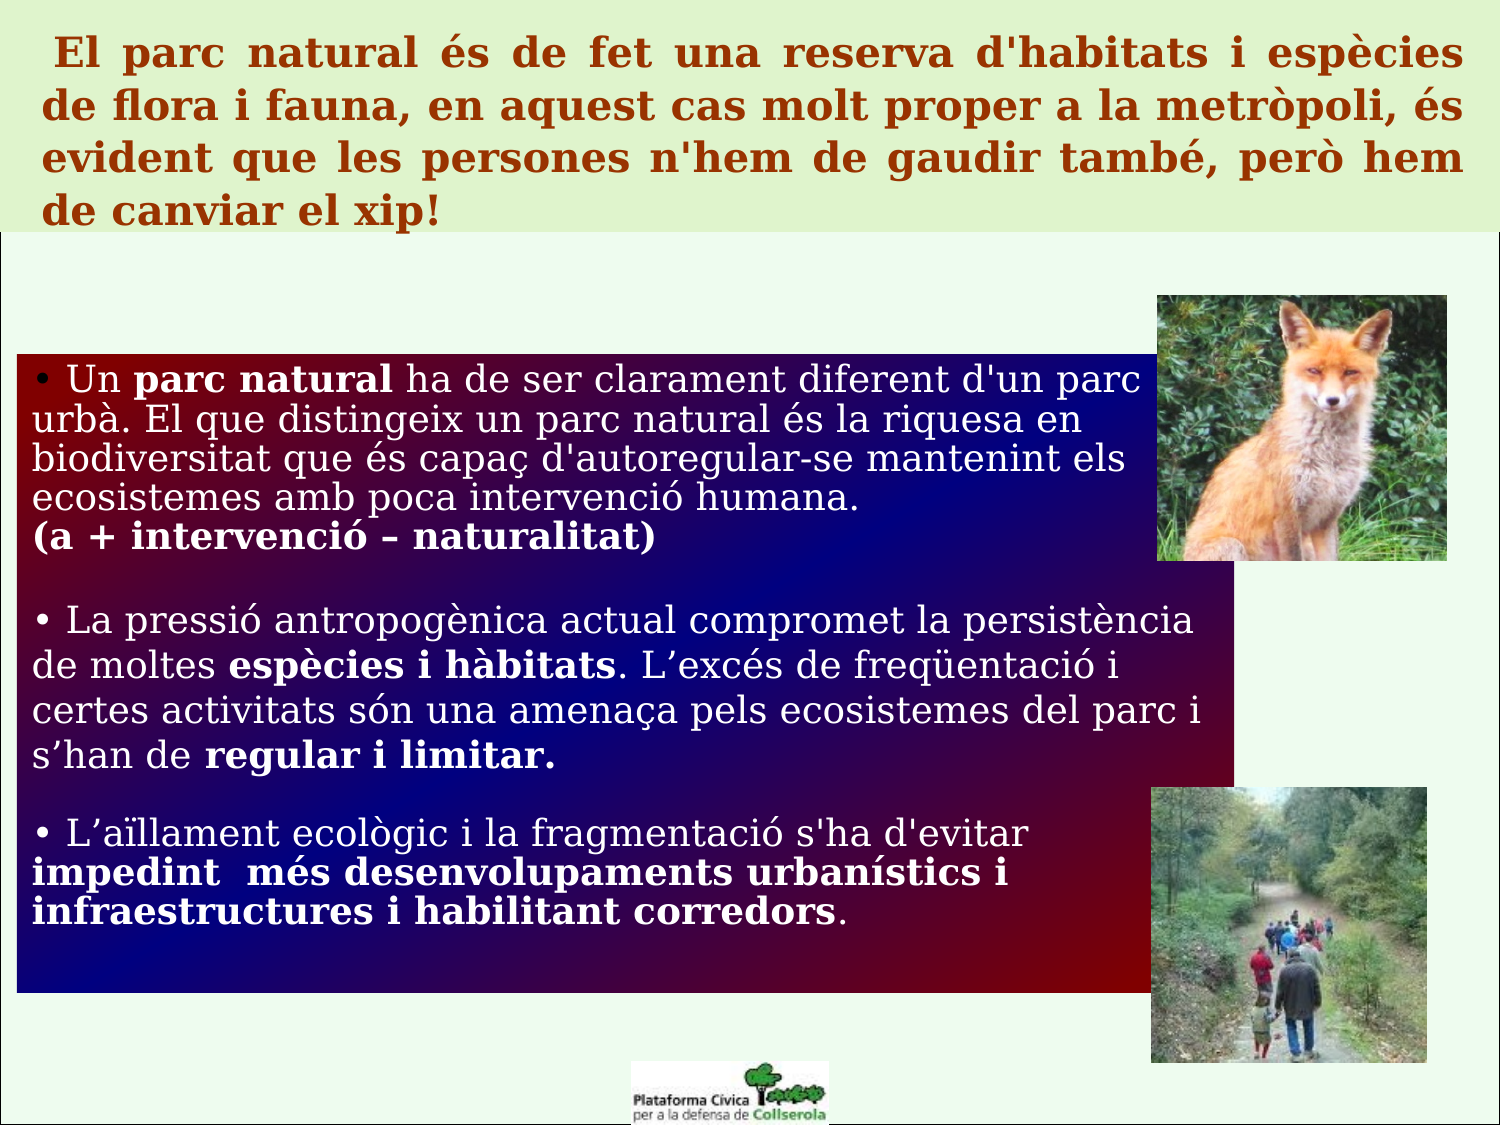

# El parc natural és de fet una reserva d'habitats i espècies de flora i fauna, en aquest cas molt proper a la metròpoli, és evident que les persones n'hem de gaudir també, però hem de canviar el xip!
• Un parc natural ha de ser clarament diferent d'un parc urbà. El que distingeix un parc natural és la riquesa en biodiversitat que és capaç d'autoregular-se mantenint els ecosistemes amb poca intervenció humana.
(a + intervenció – naturalitat)
• La pressió antropogènica actual compromet la persistència de moltes espècies i hàbitats. L’excés de freqüentació i certes activitats són una amenaça pels ecosistemes del parc i s’han de regular i limitar.
• L’aïllament ecològic i la fragmentació s'ha d'evitar impedint més desenvolupaments urbanístics i infraestructures i habilitant corredors.